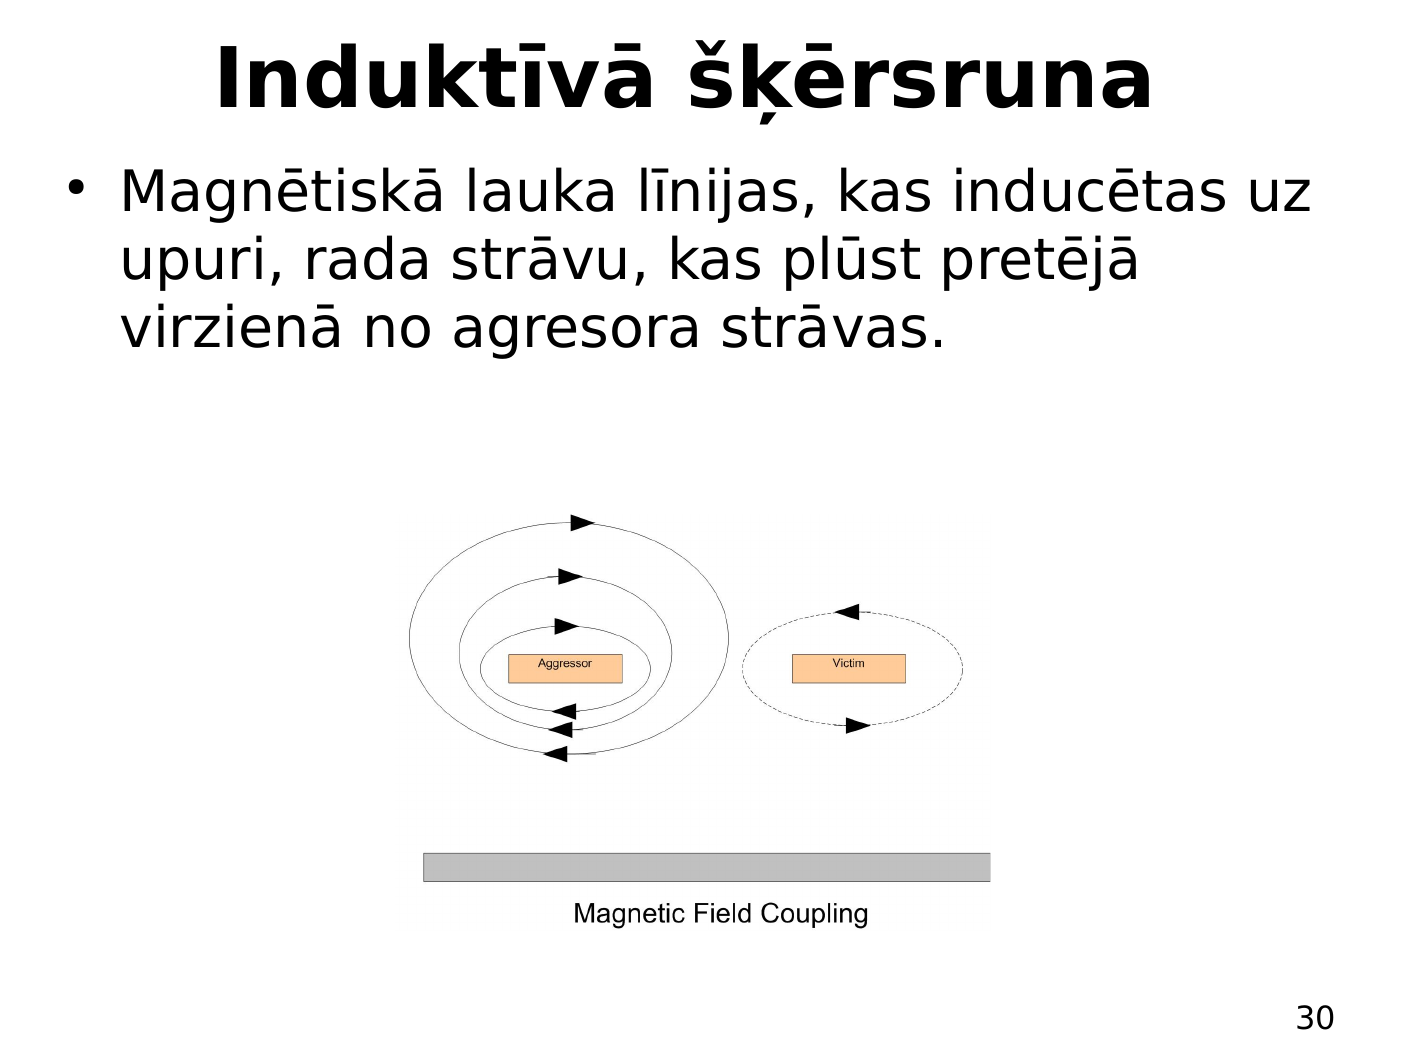

# Induktīvā šķērsruna
Magnētiskā lauka līnijas, kas inducētas uz upuri, rada strāvu, kas plūst pretējā virzienā no agresora strāvas.